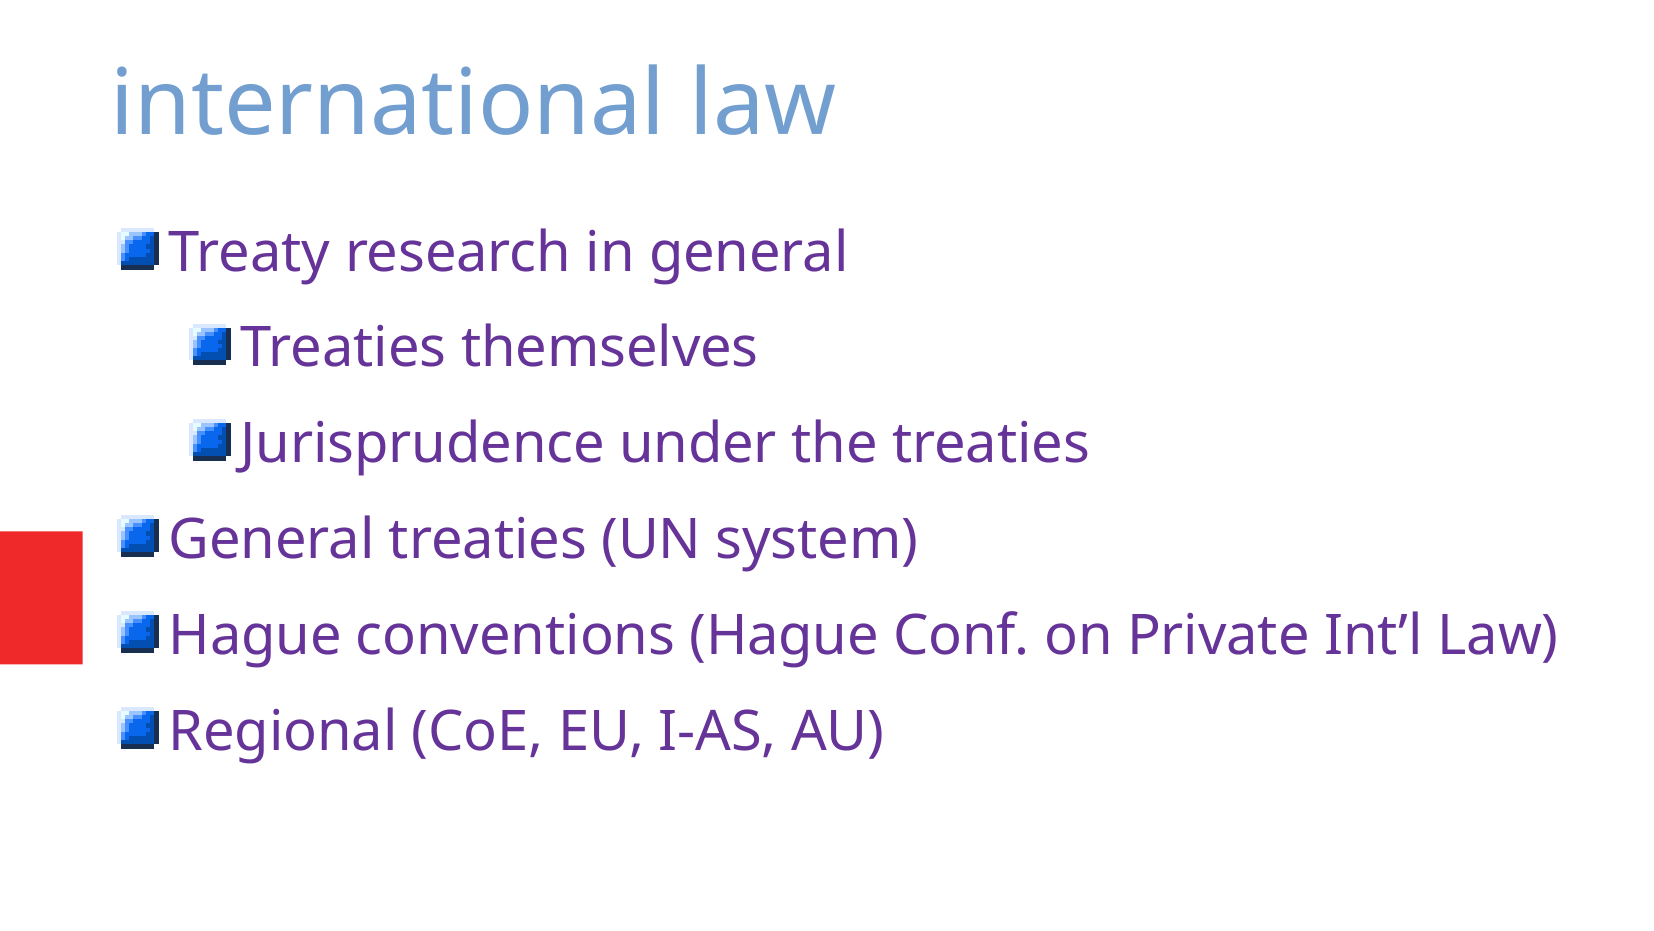

international law
Treaty research in general
Treaties themselves
Jurisprudence under the treaties
General treaties (UN system)
Hague conventions (Hague Conf. on Private Int’l Law)
Regional (CoE, EU, I-AS, AU)